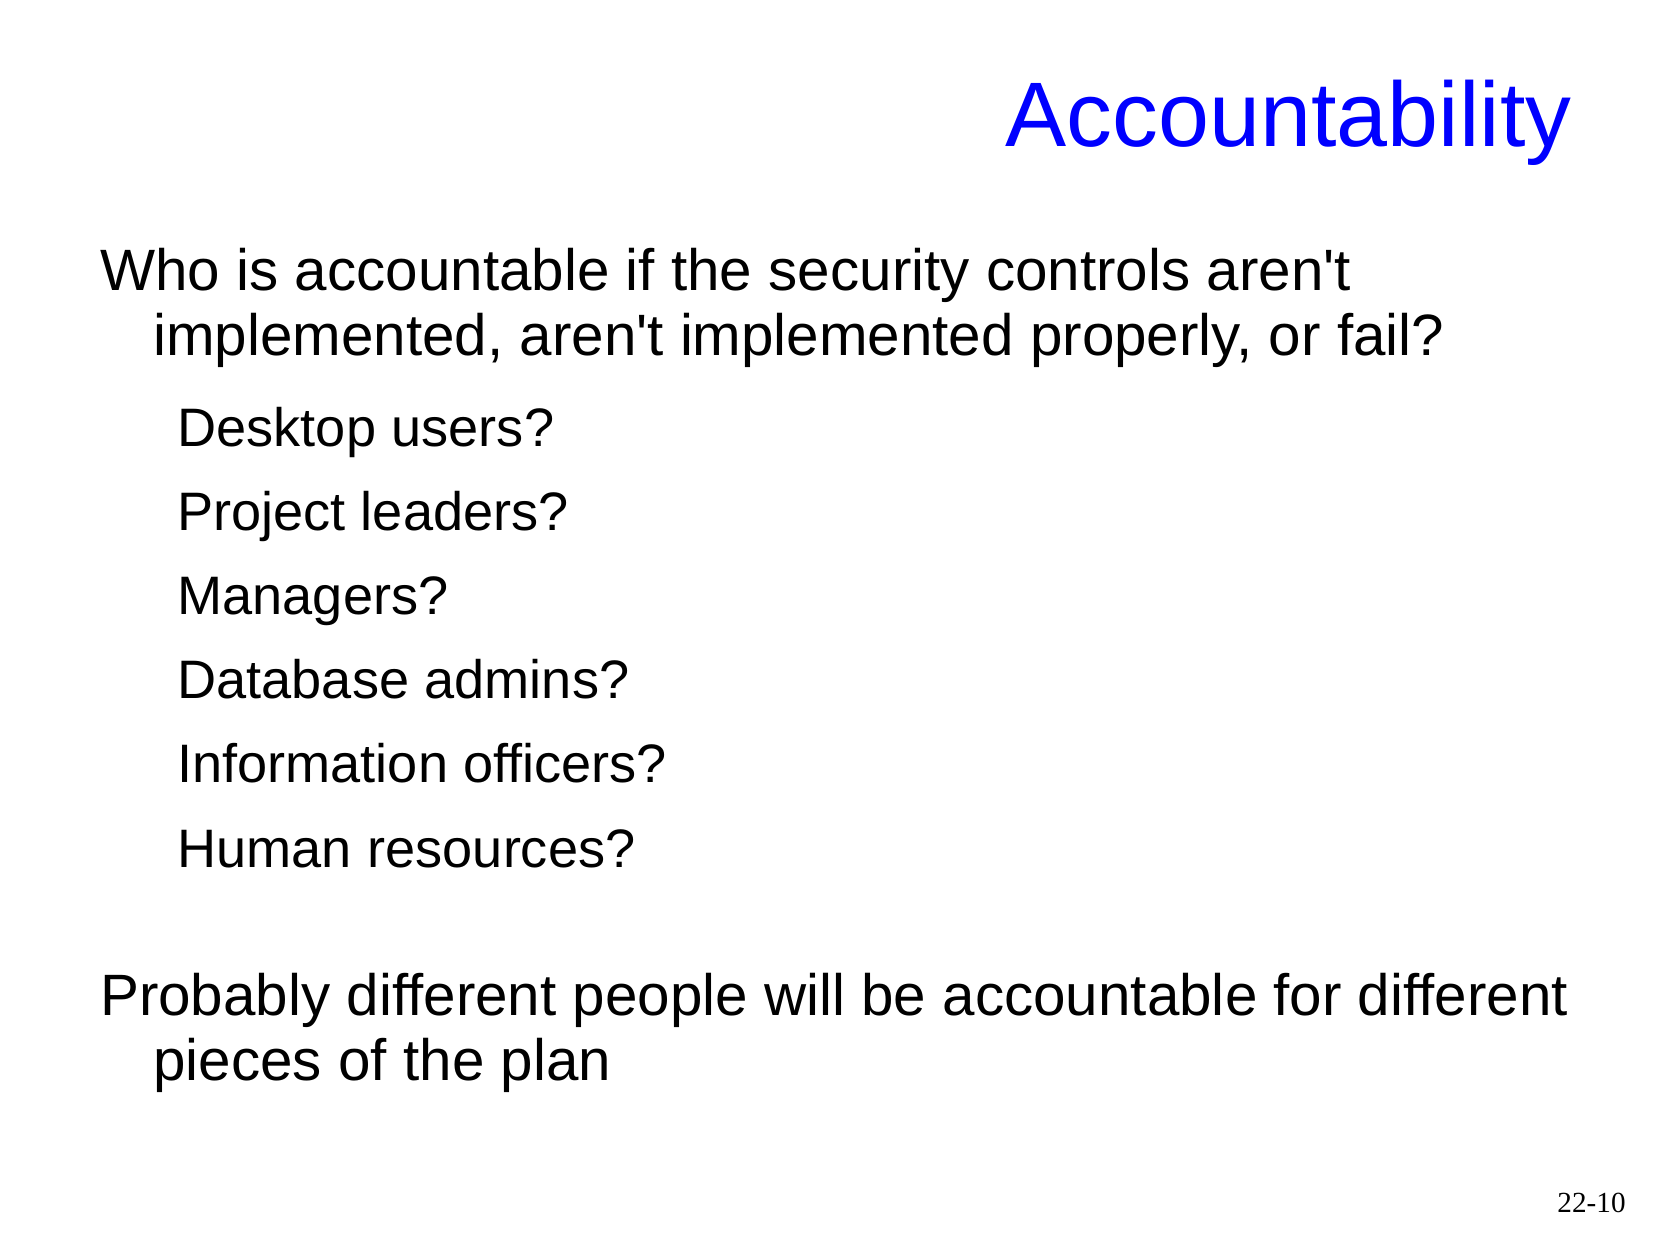

# Accountability
Who is accountable if the security controls aren't implemented, aren't implemented properly, or fail?
Desktop users?
Project leaders?
Managers?
Database admins?
Information officers?
Human resources?
Probably different people will be accountable for different pieces of the plan